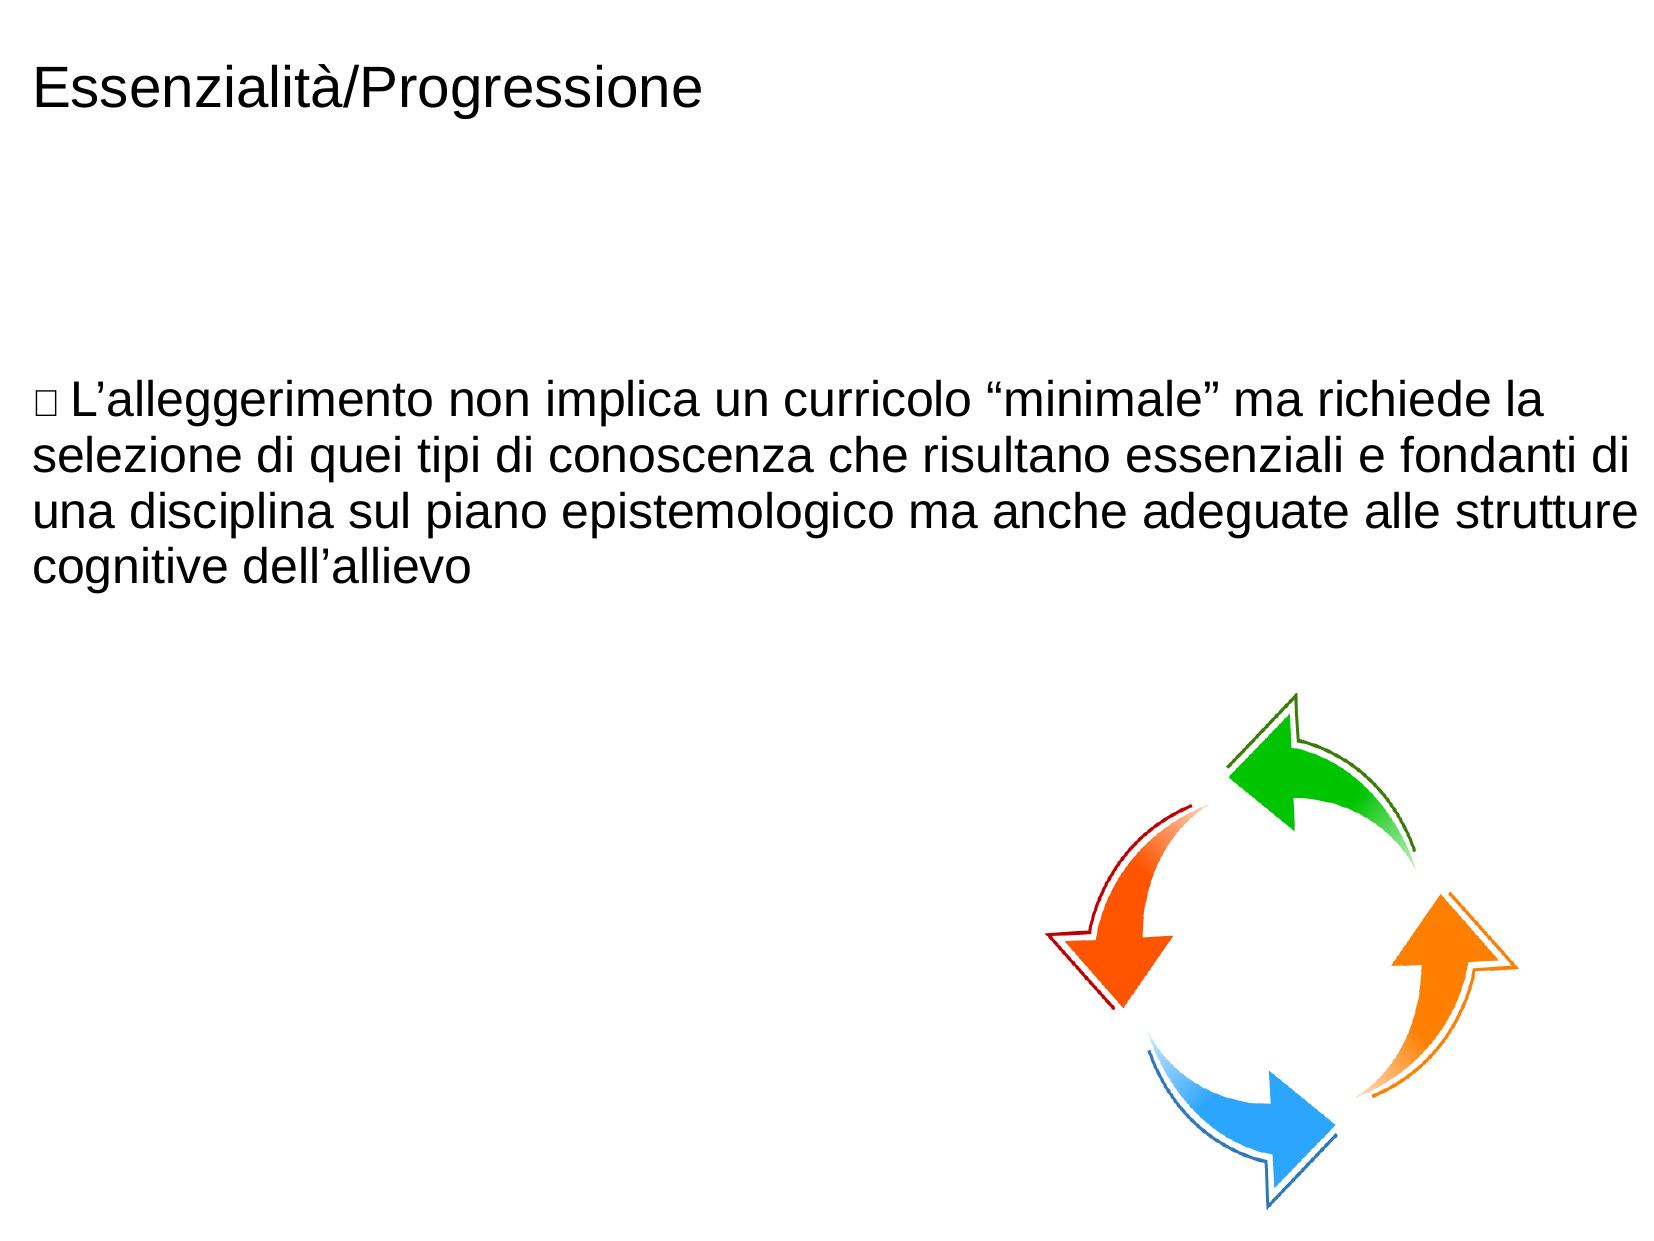

Essenzialità/Progressione
 L’alleggerimento non implica un curricolo “minimale” ma richiede la selezione di quei tipi di conoscenza che risultano essenziali e fondanti di una disciplina sul piano epistemologico ma anche adeguate alle strutture cognitive dell’allievo